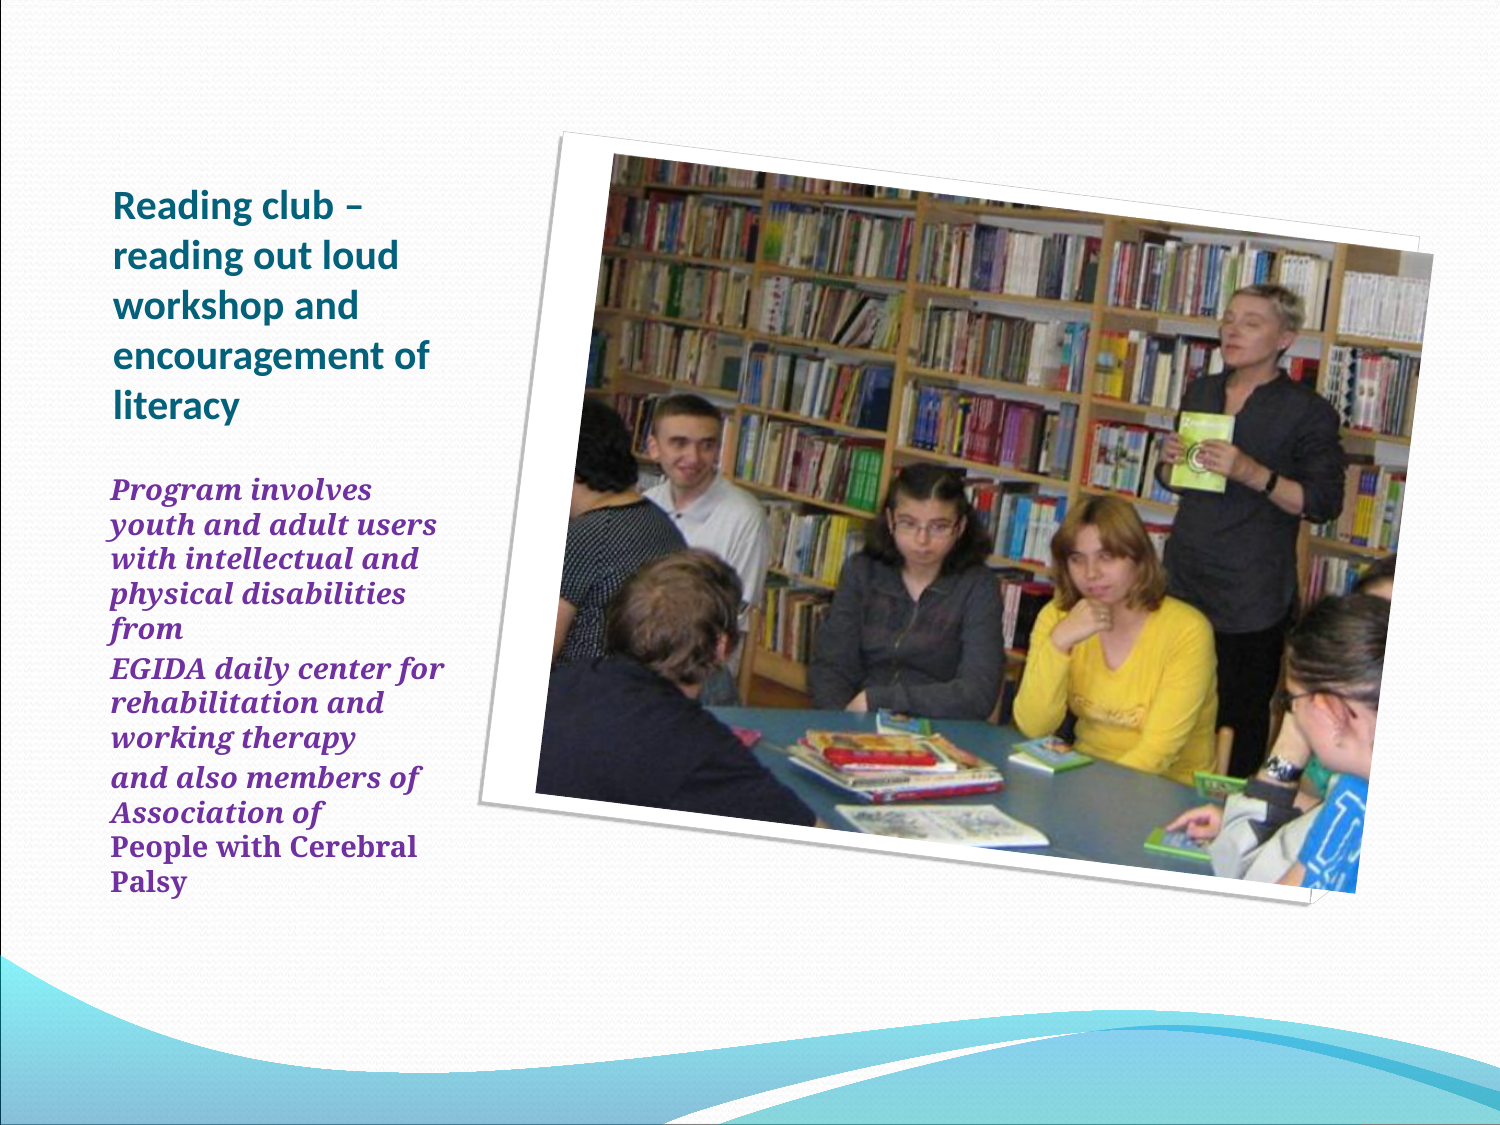

# Reading club – reading out loud workshop and encouragement of literacy
Program involves youth and adult users with intellectual and physical disabilities from
EGIDA daily center for rehabilitation and working therapy
and also members of Association of
People with Cerebral Palsy